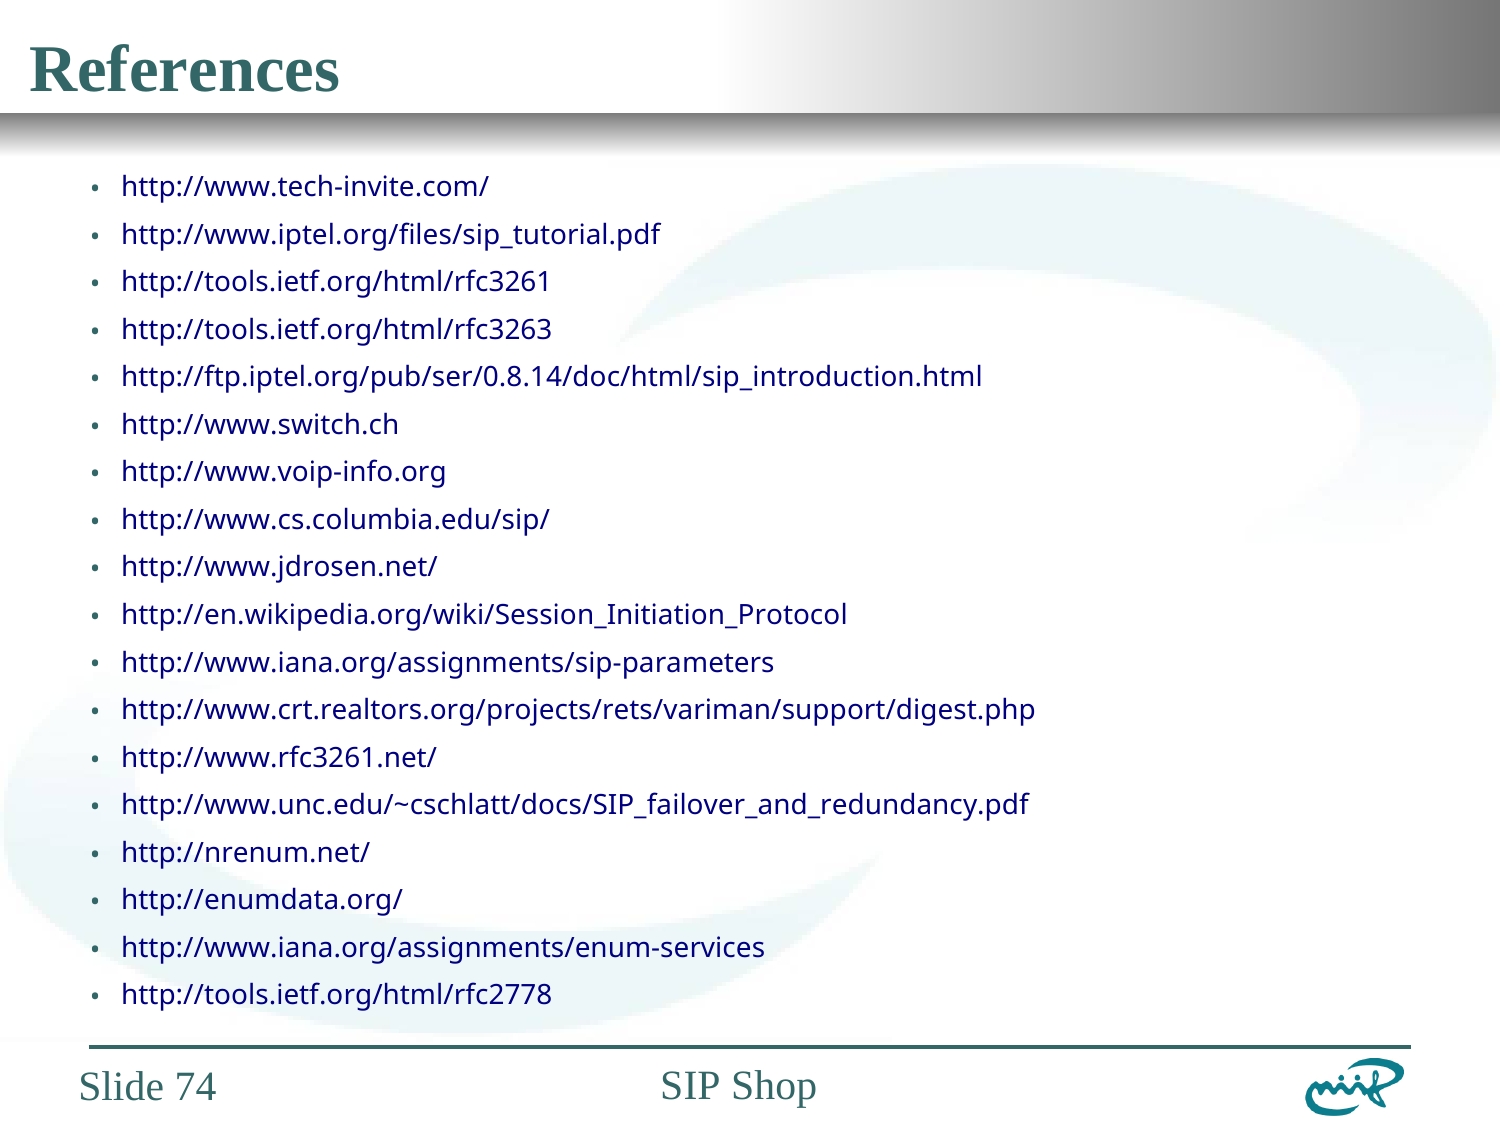

# References
http://www.tech-invite.com/
http://www.iptel.org/files/sip_tutorial.pdf
http://tools.ietf.org/html/rfc3261
http://tools.ietf.org/html/rfc3263
http://ftp.iptel.org/pub/ser/0.8.14/doc/html/sip_introduction.html
http://www.switch.ch
http://www.voip-info.org
http://www.cs.columbia.edu/sip/
http://www.jdrosen.net/
http://en.wikipedia.org/wiki/Session_Initiation_Protocol
http://www.iana.org/assignments/sip-parameters
http://www.crt.realtors.org/projects/rets/variman/support/digest.php
http://www.rfc3261.net/
http://www.unc.edu/~cschlatt/docs/SIP_failover_and_redundancy.pdf
http://nrenum.net/
http://enumdata.org/
http://www.iana.org/assignments/enum-services
http://tools.ietf.org/html/rfc2778
74